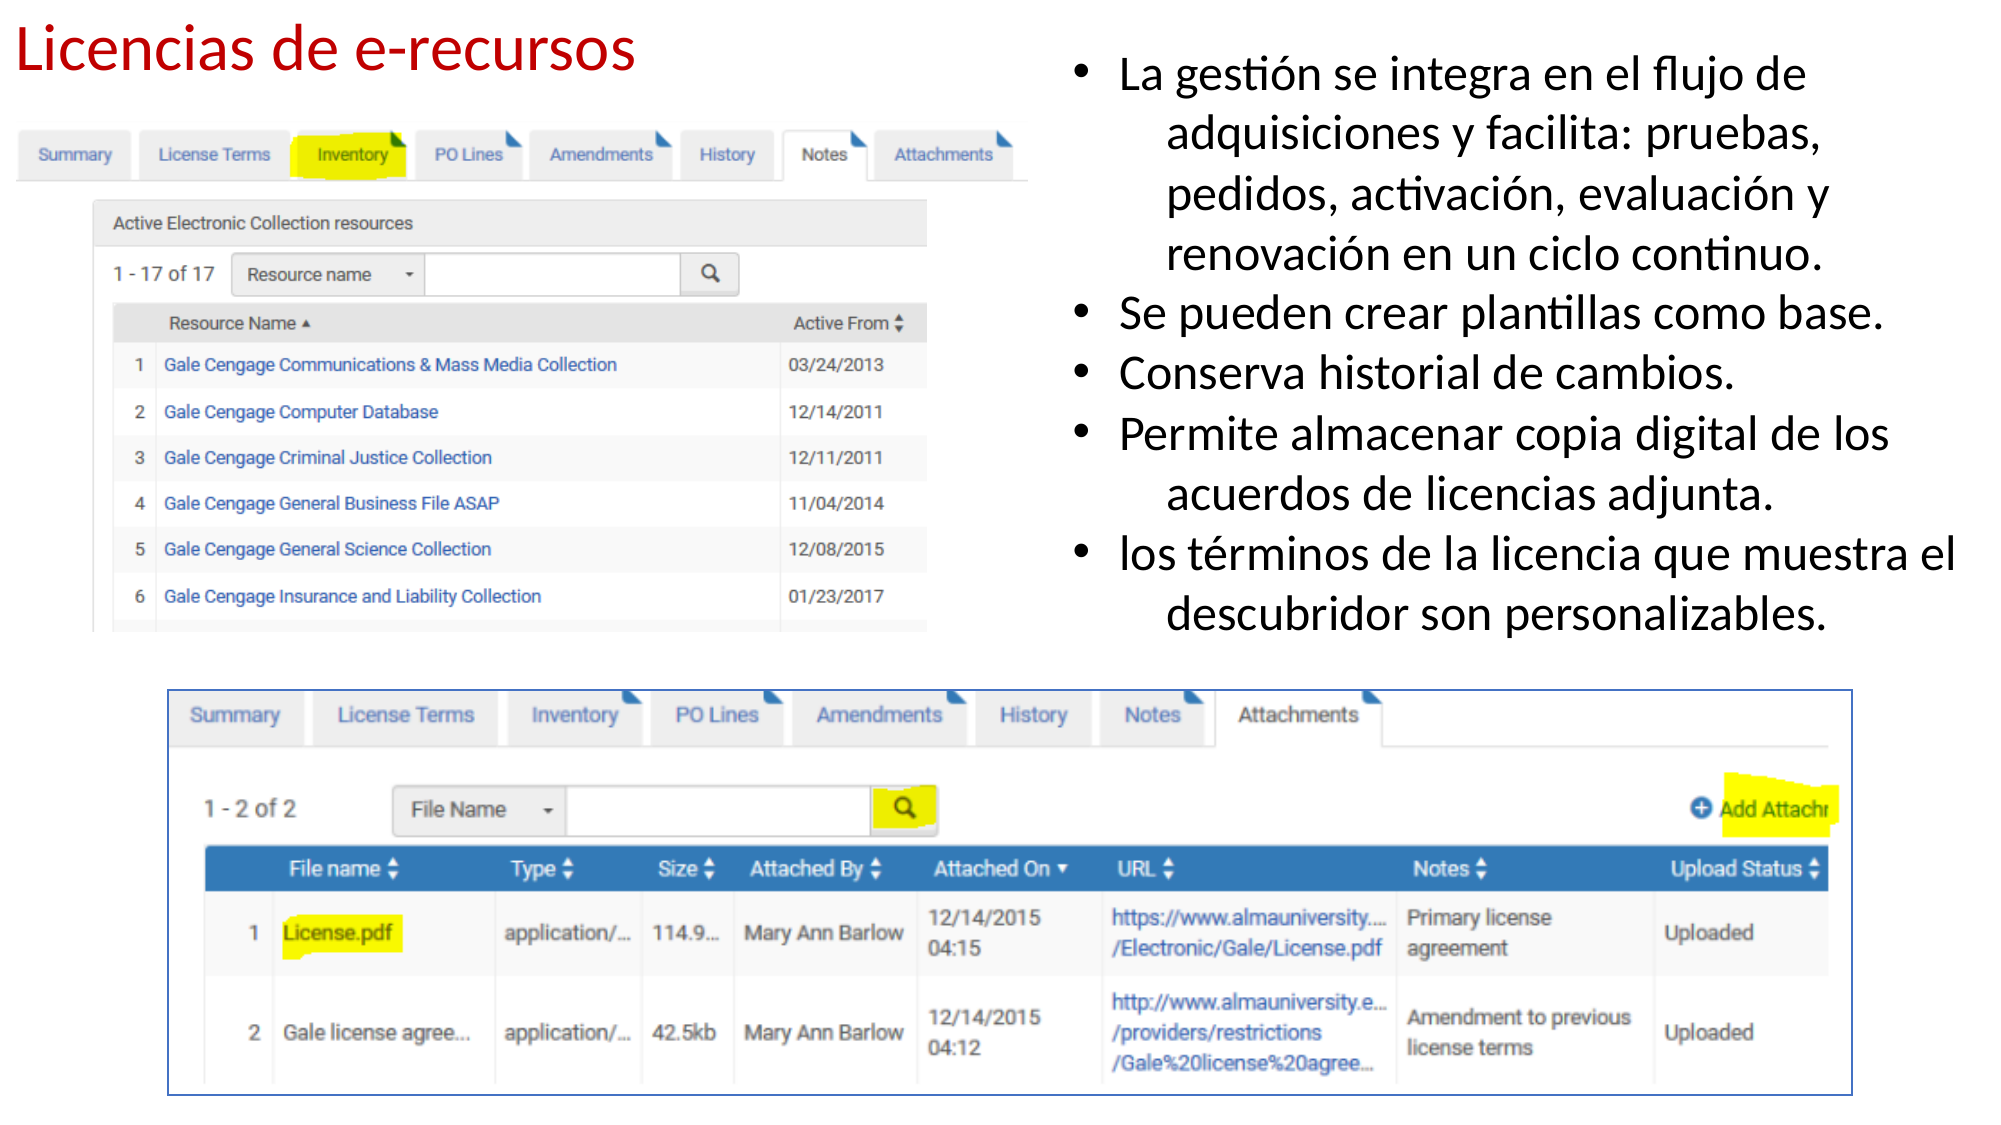

# Licencias de e-recursos
La gestión se integra en el flujo de adquisiciones y facilita: pruebas, pedidos, activación, evaluación y renovación en un ciclo continuo.
Se pueden crear plantillas como base.
Conserva historial de cambios.
Permite almacenar copia digital de los acuerdos de licencias adjunta.
los términos de la licencia que muestra el descubridor son personalizables.